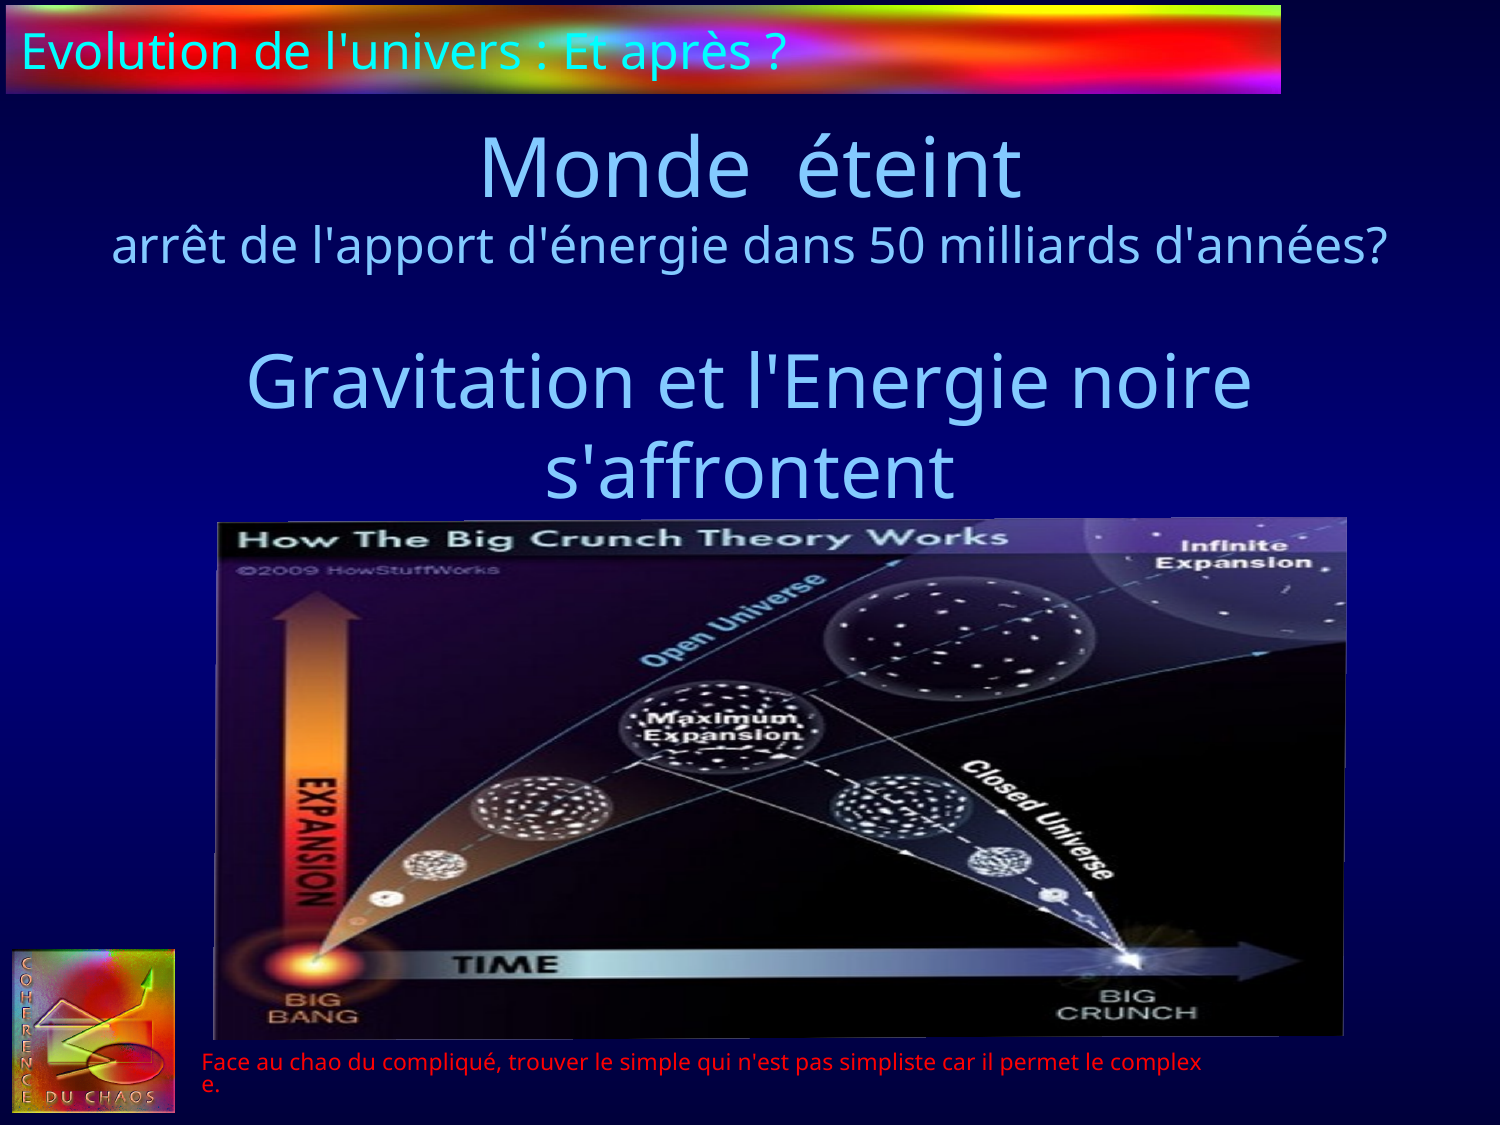

#
Evolution de l'univers : Et après ?
Monde éteint
arrêt de l'apport d'énergie dans 50 milliards d'années?
Gravitation et l'Energie noire s'affrontent
deux évolutions plausibles
Face au chao du compliqué, trouver le simple qui n'est pas simpliste car il permet le complexe.